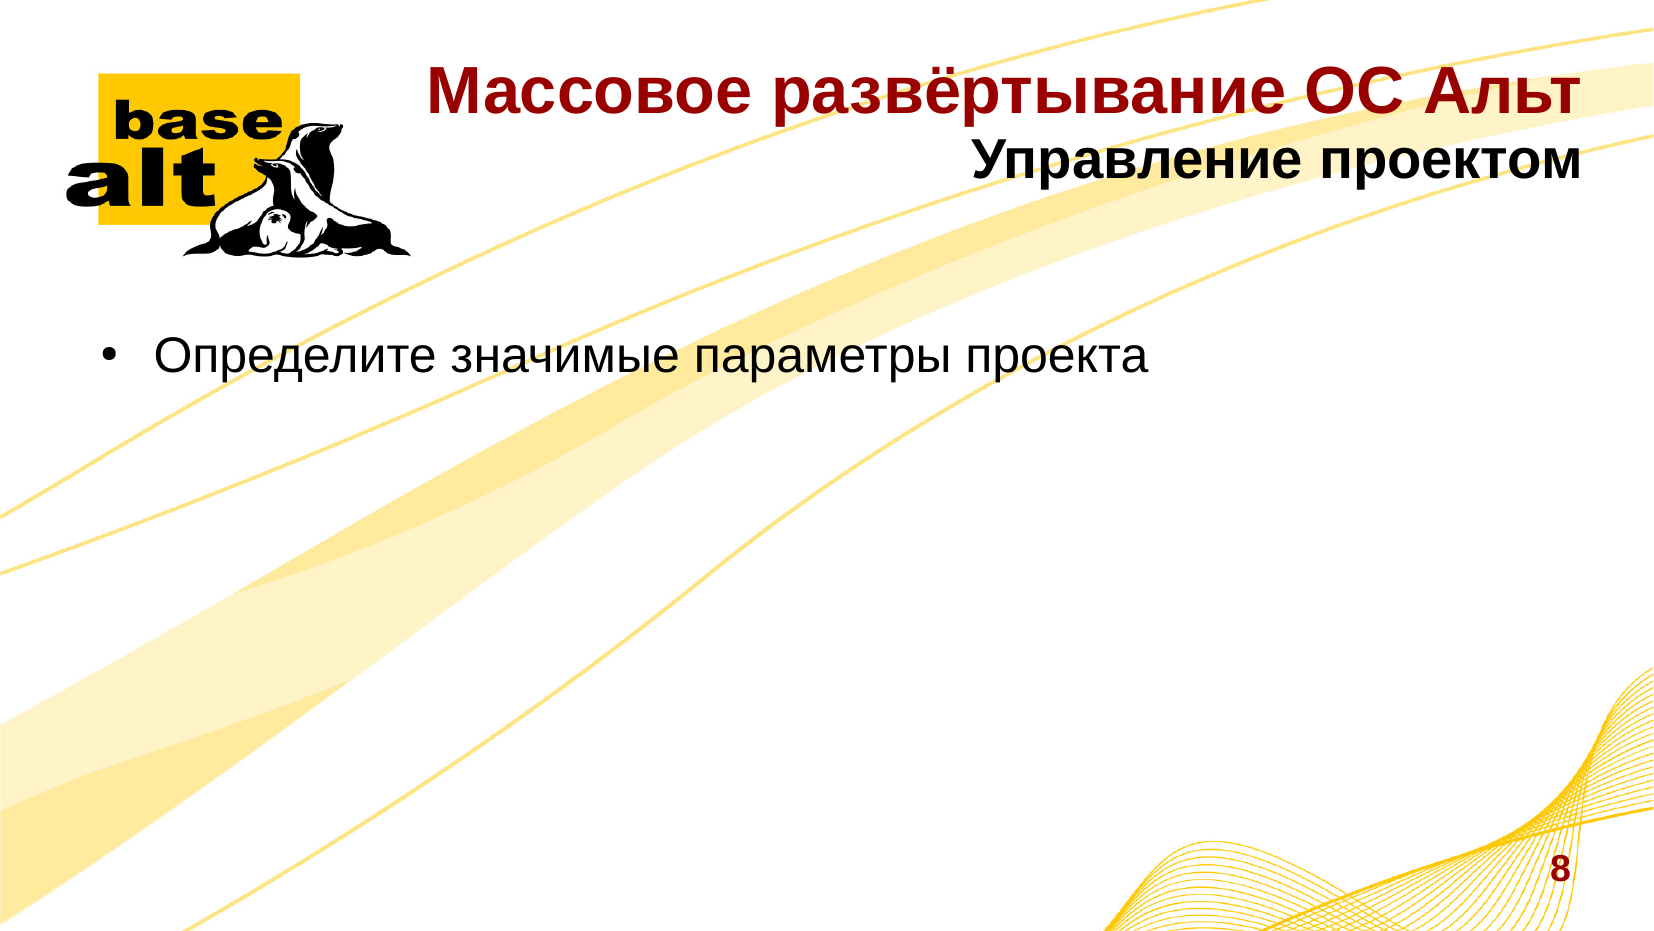

# Массовое развёртывание ОС Альт Управление проектом
Определите значимые параметры проекта
8